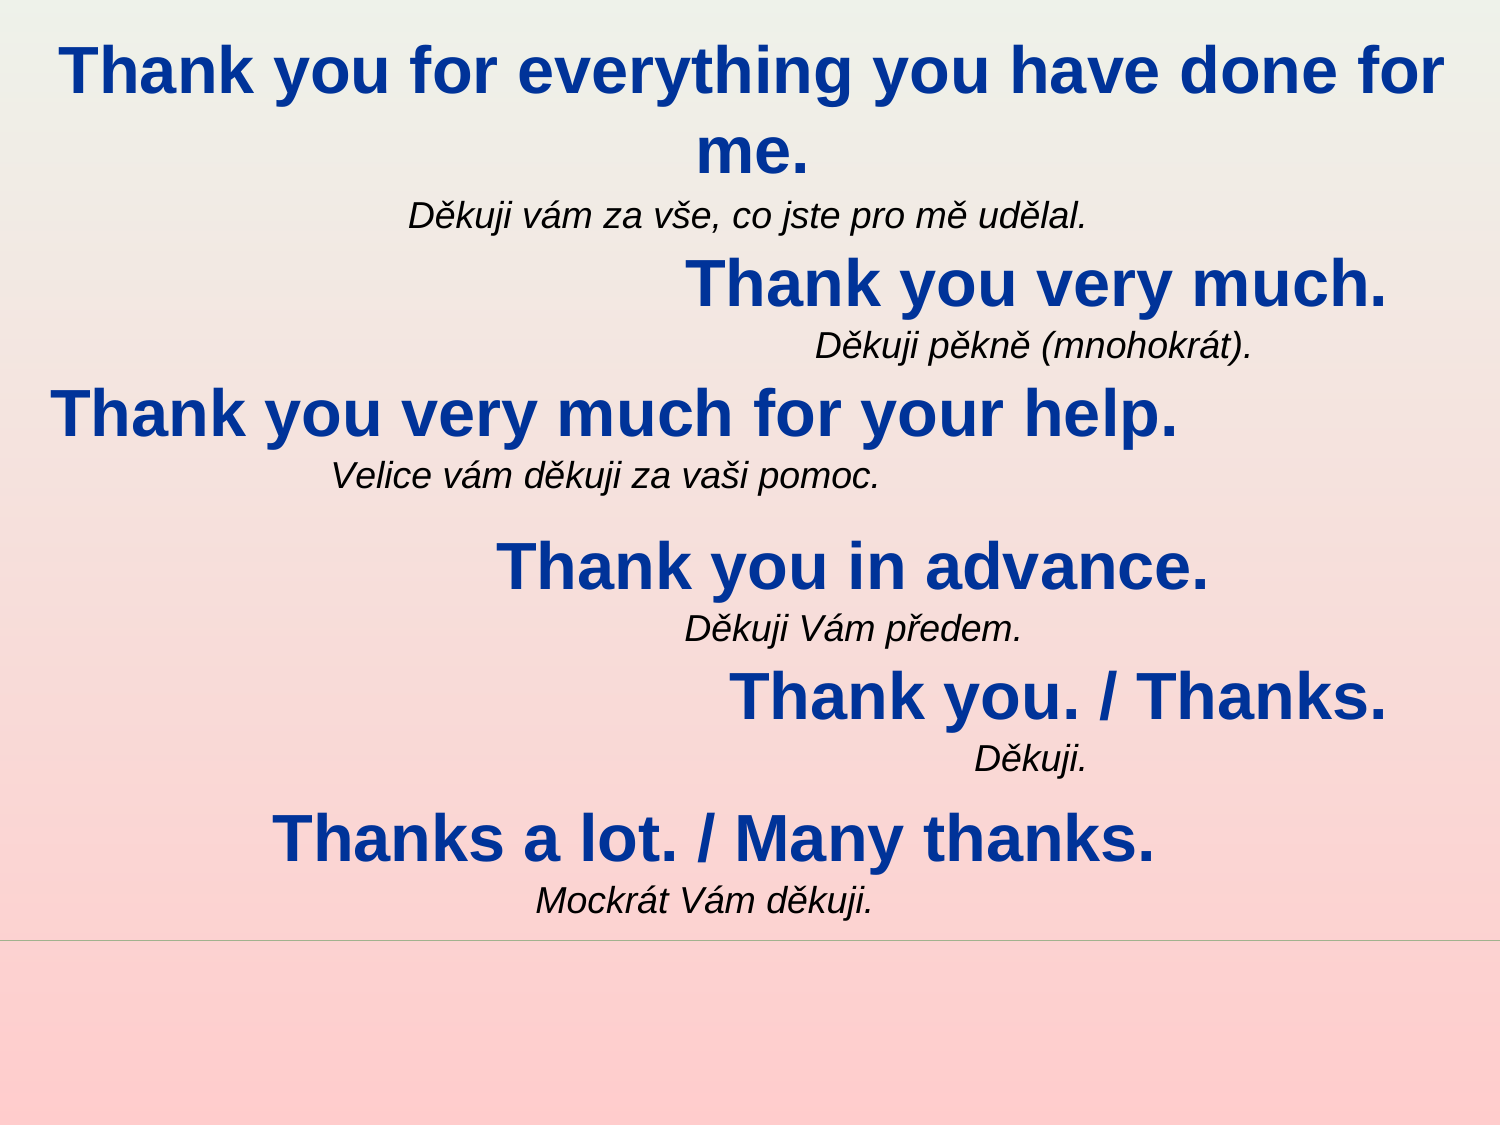

Thank you for everything you have done for me.
Děkuji vám za vše, co jste pro mě udělal.
Thank you very much.
Děkuji pěkně (mnohokrát).
Thank you very much for your help.
Velice vám děkuji za vaši pomoc.
Thank you in advance.
Děkuji Vám předem.
Thank you. / Thanks.
Děkuji.
Thanks a lot. / Many thanks.
Mockrát Vám děkuji.